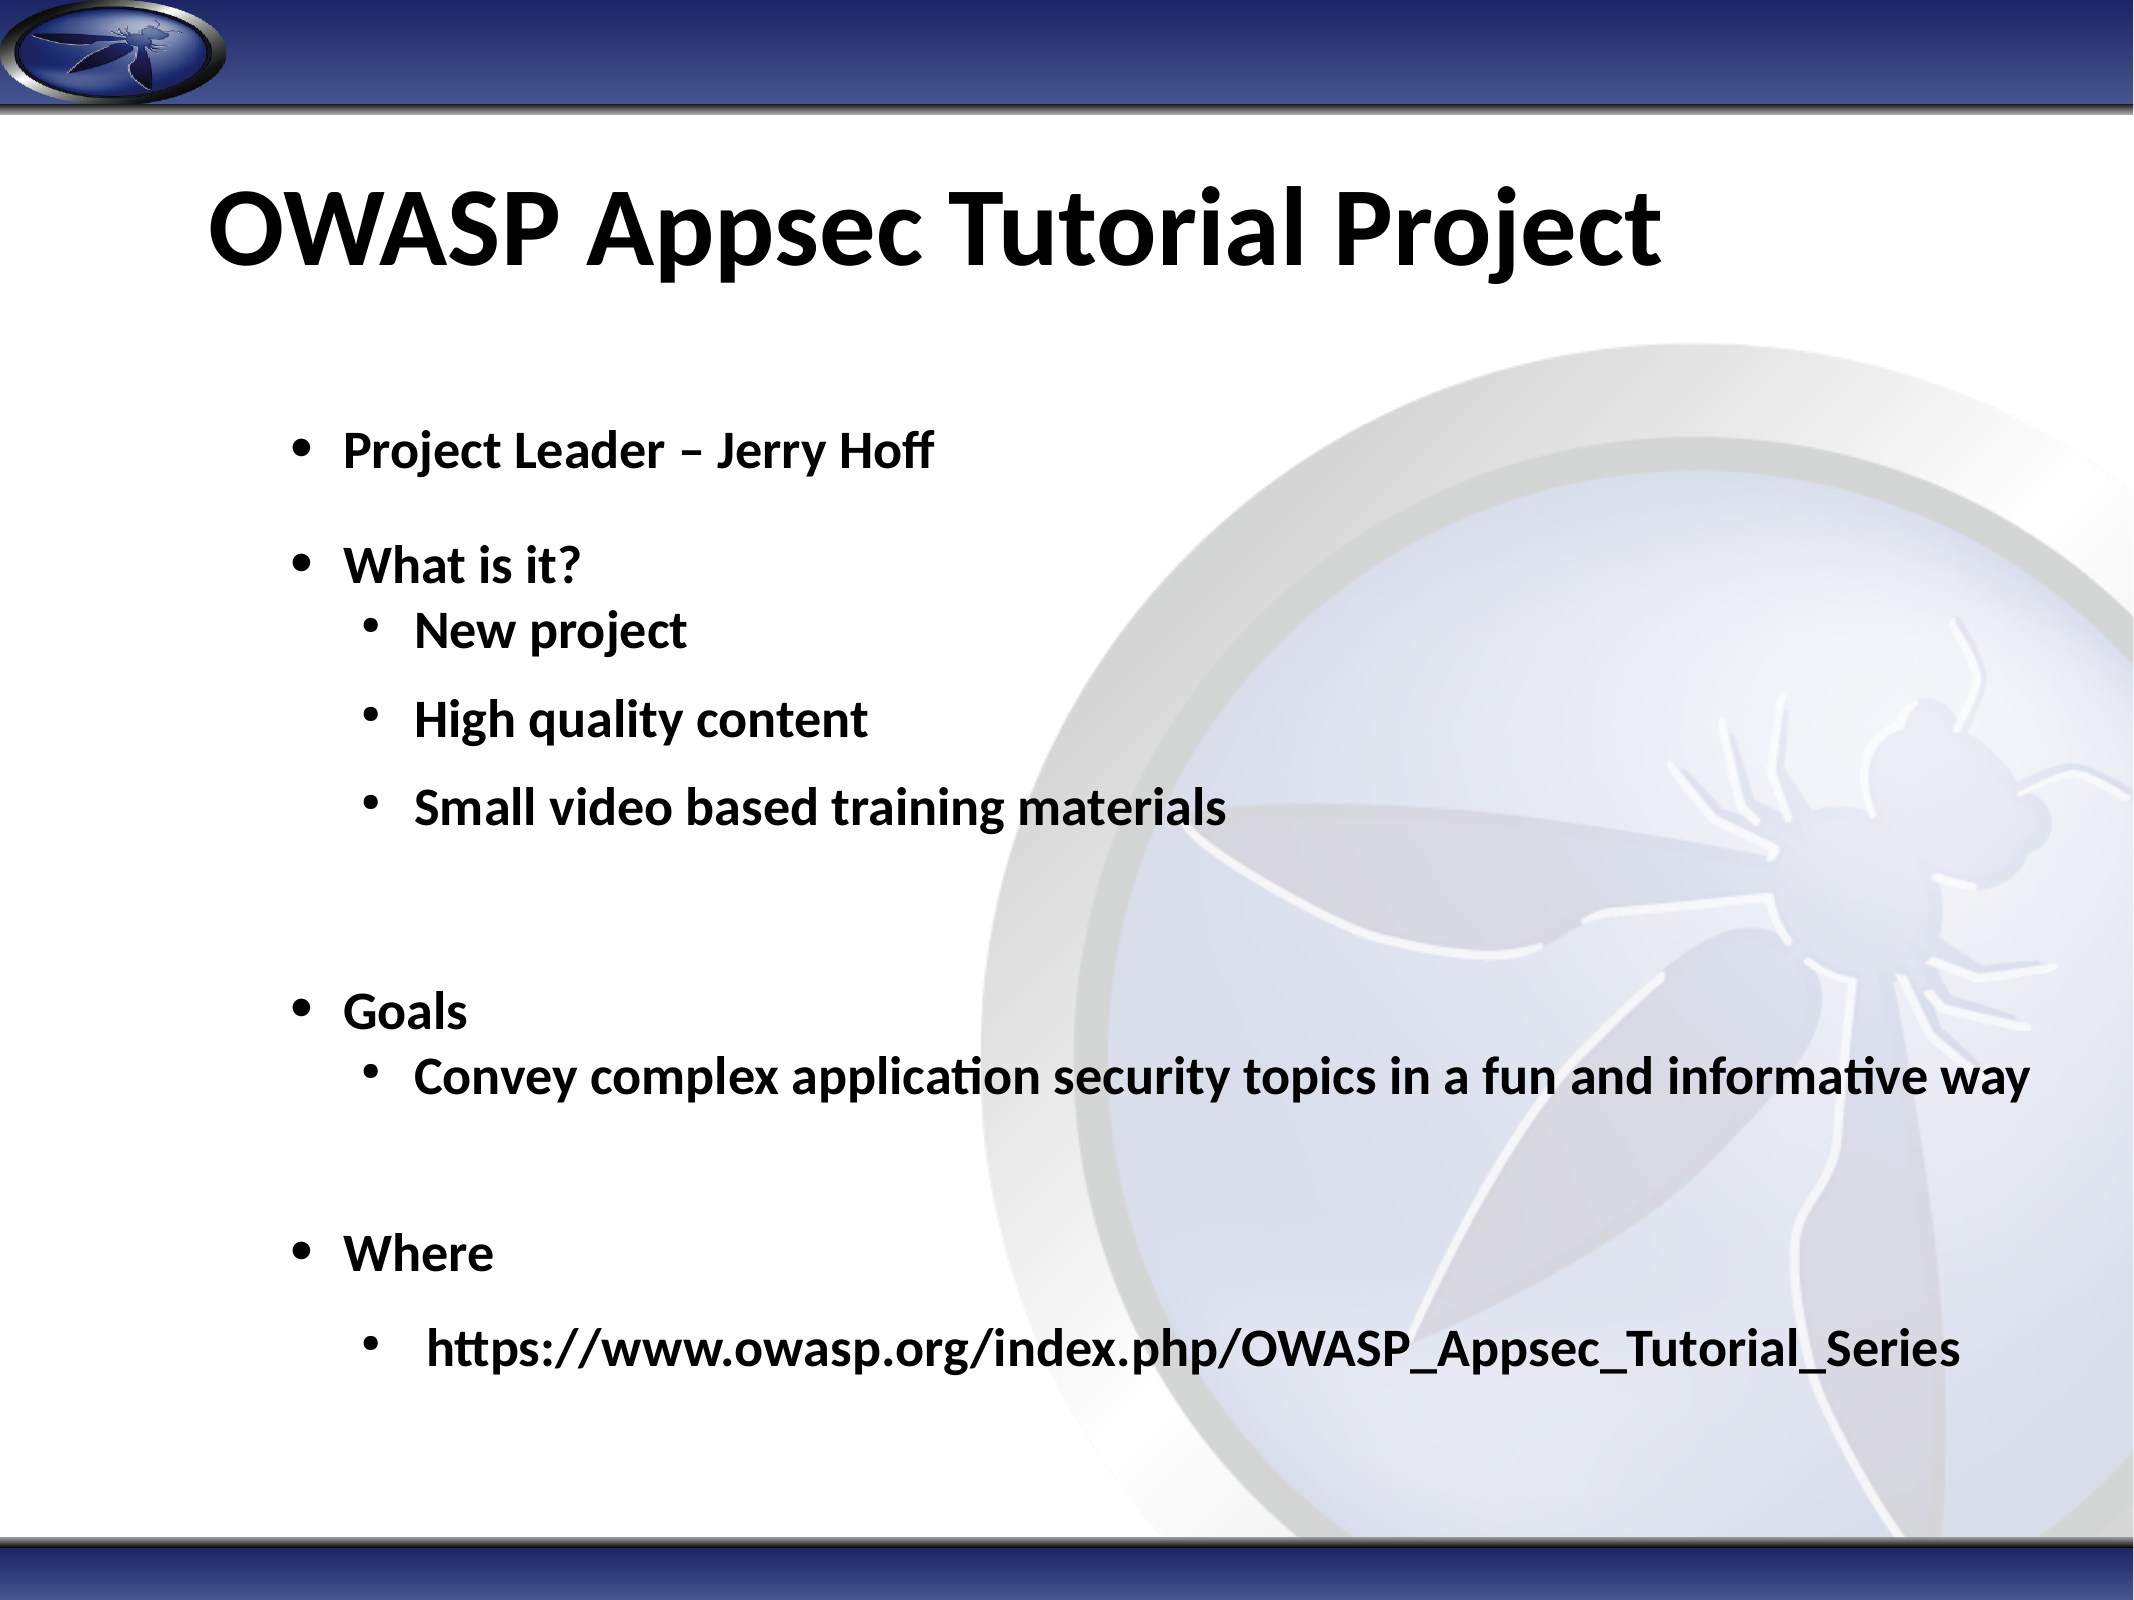

# OWASP Appsec Tutorial Project
Project Leader – Jerry Hoff
What is it?
New project
High quality content
Small video based training materials
Goals
Convey complex application security topics in a fun and informative way
Where
 https://www.owasp.org/index.php/OWASP_Appsec_Tutorial_Series